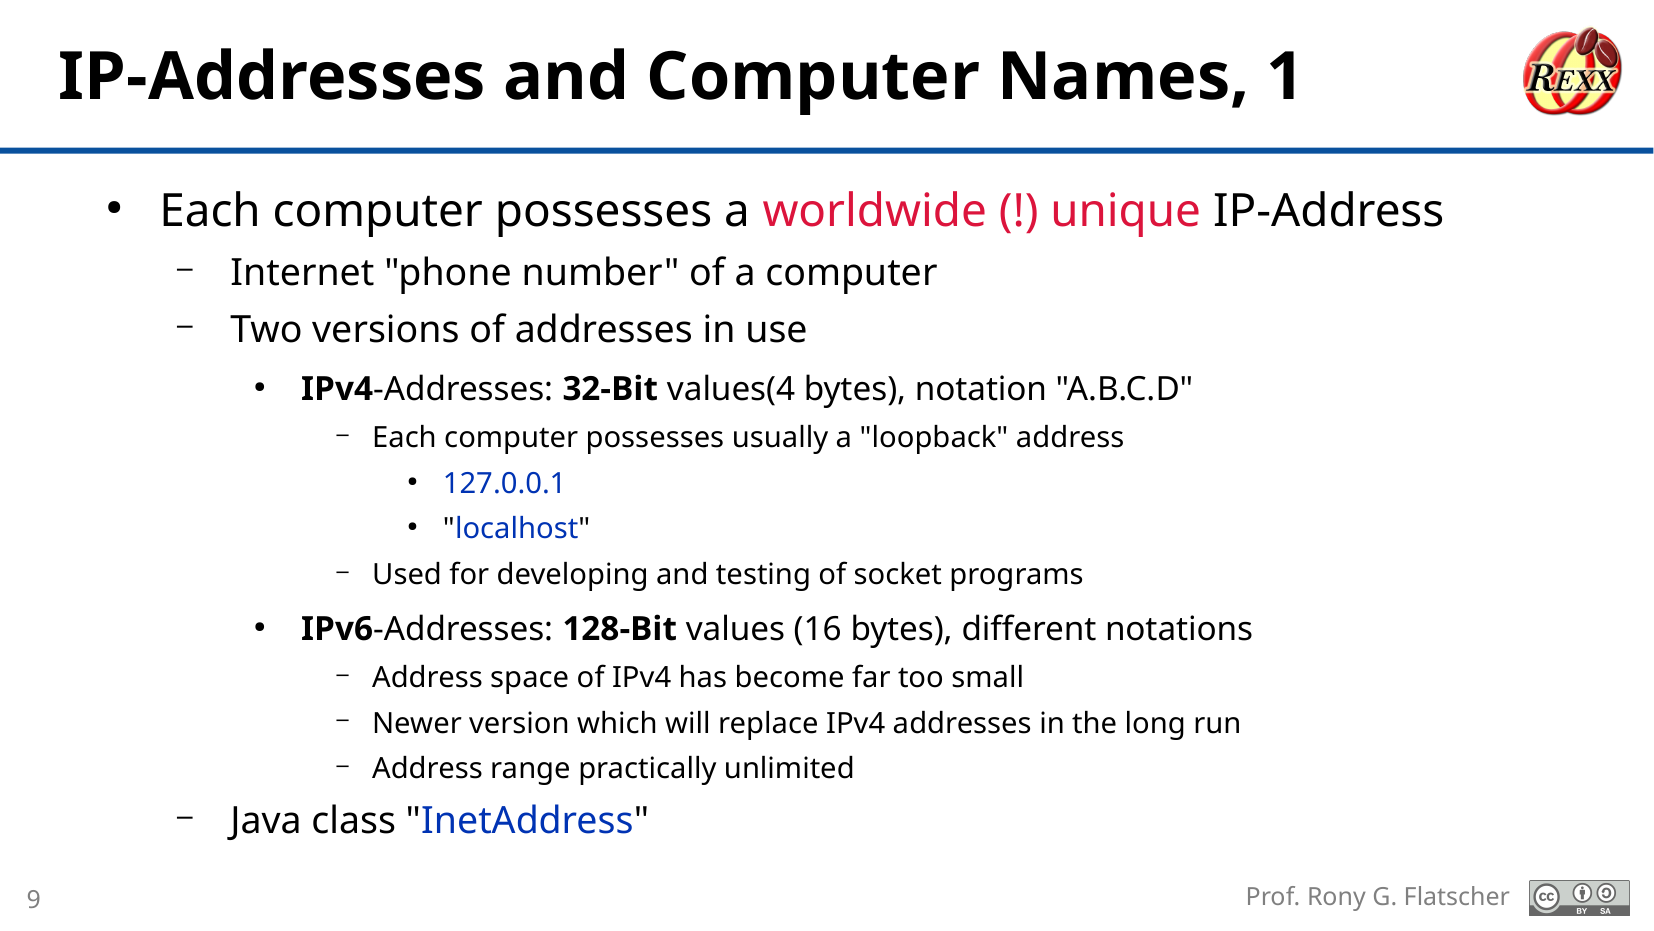

# IP-Addresses and Computer Names, 1
Each computer possesses a worldwide (!) unique IP-Address
Internet "phone number" of a computer
Two versions of addresses in use
IPv4-Addresses: 32-Bit values(4 bytes), notation "A.B.C.D"
Each computer possesses usually a "loopback" address
127.0.0.1
"localhost"
Used for developing and testing of socket programs
IPv6-Addresses: 128-Bit values (16 bytes), different notations
Address space of IPv4 has become far too small
Newer version which will replace IPv4 addresses in the long run
Address range practically unlimited
Java class "InetAddress"